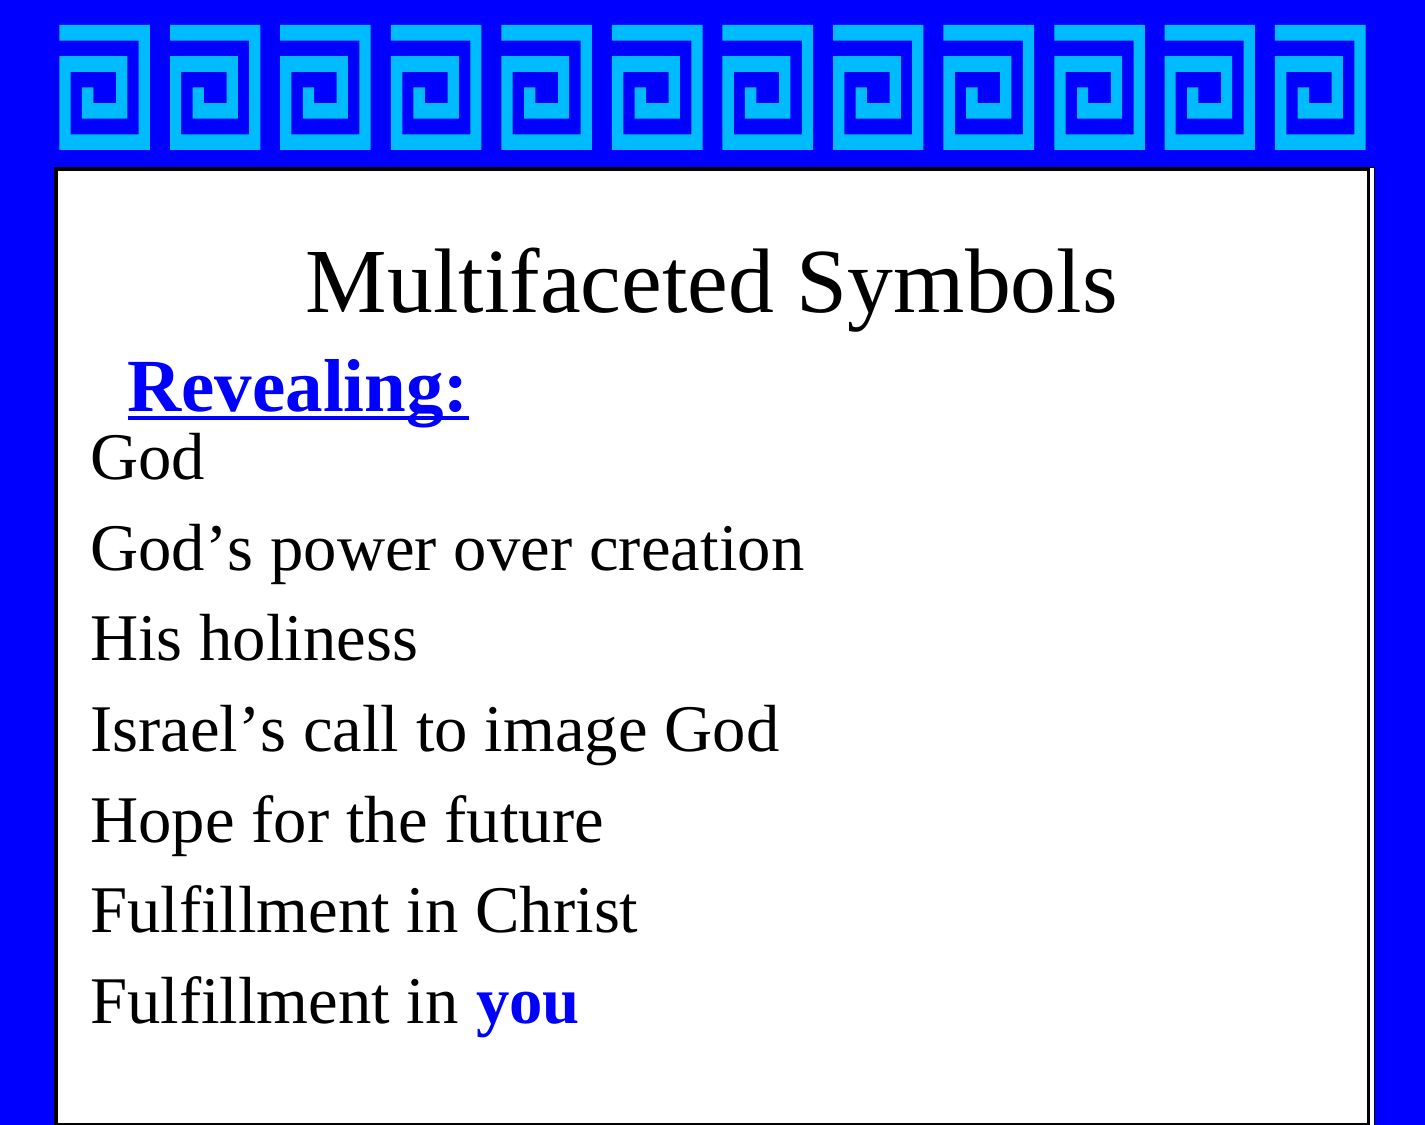

# Multifaceted Symbols
Revealing:
God
God’s power over creation
His holiness
Israel’s call to image God
Hope for the future
Fulfillment in Christ
Fulfillment in you